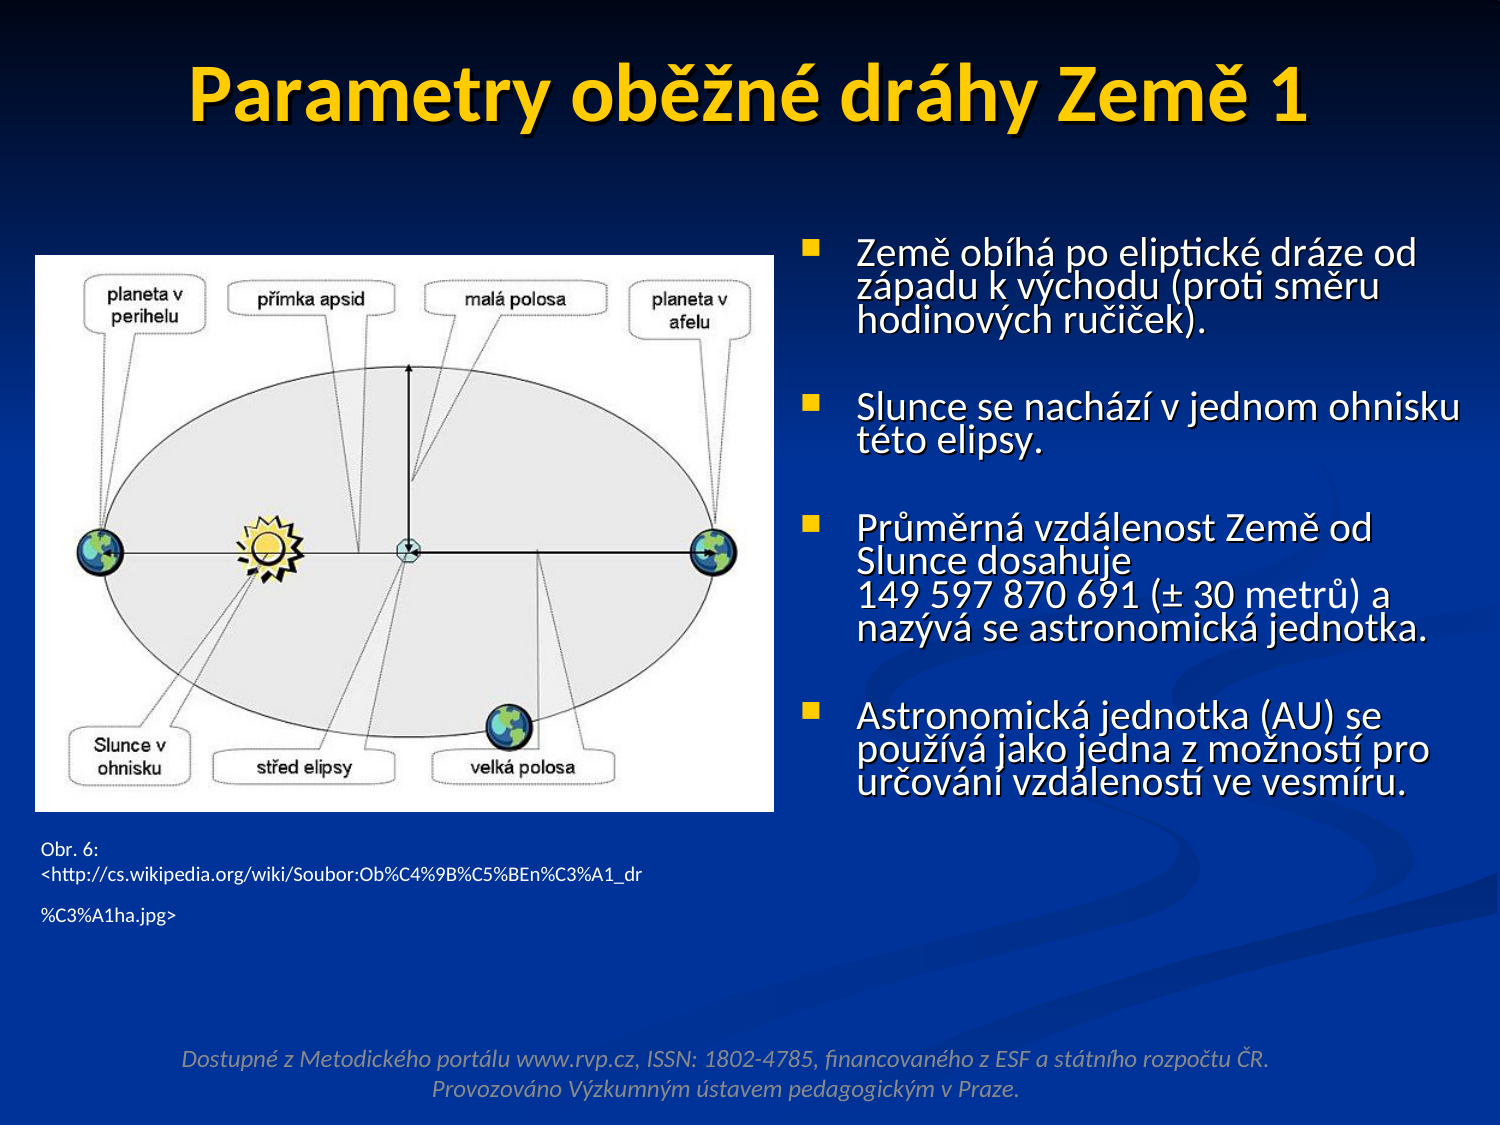

# Parametry oběžné dráhy Země 1
Země obíhá po eliptické dráze od západu k východu (proti směru hodinových ručiček).
Slunce se nachází v jednom ohnisku této elipsy.
Průměrná vzdálenost Země od Slunce dosahuje 149 597 870 691 (± 30 metrů) a nazývá se astronomická jednotka.
Astronomická jednotka (AU) se používá jako jedna z možností pro určování vzdáleností ve vesmíru.
Obr. 6:
<http://cs.wikipedia.org/wiki/Soubor:Ob%C4%9B%C5%BEn%C3%A1_dr%C3%A1ha.jpg>
Dostupné z Metodického portálu www.rvp.cz, ISSN: 1802-4785, financovaného z ESF a státního rozpočtu ČR. Provozováno Výzkumným ústavem pedagogickým v Praze.